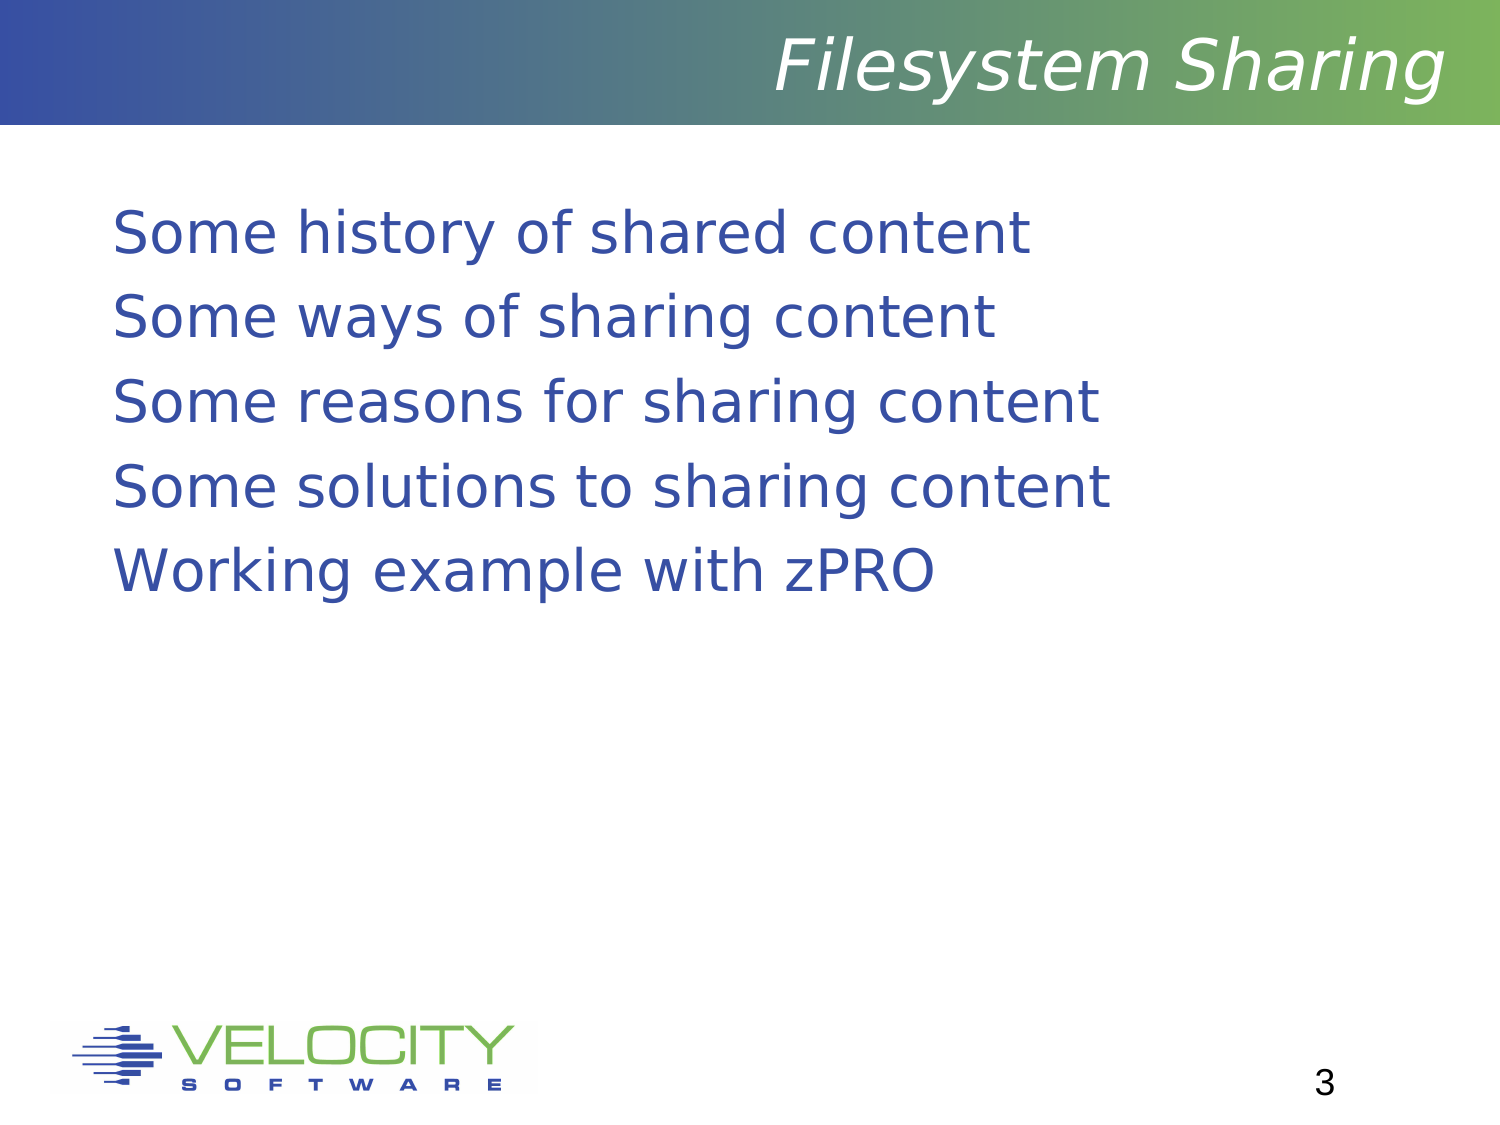

# Filesystem Sharing
Some history of shared content
Some ways of sharing content
Some reasons for sharing content
Some solutions to sharing content
Working example with zPRO
3